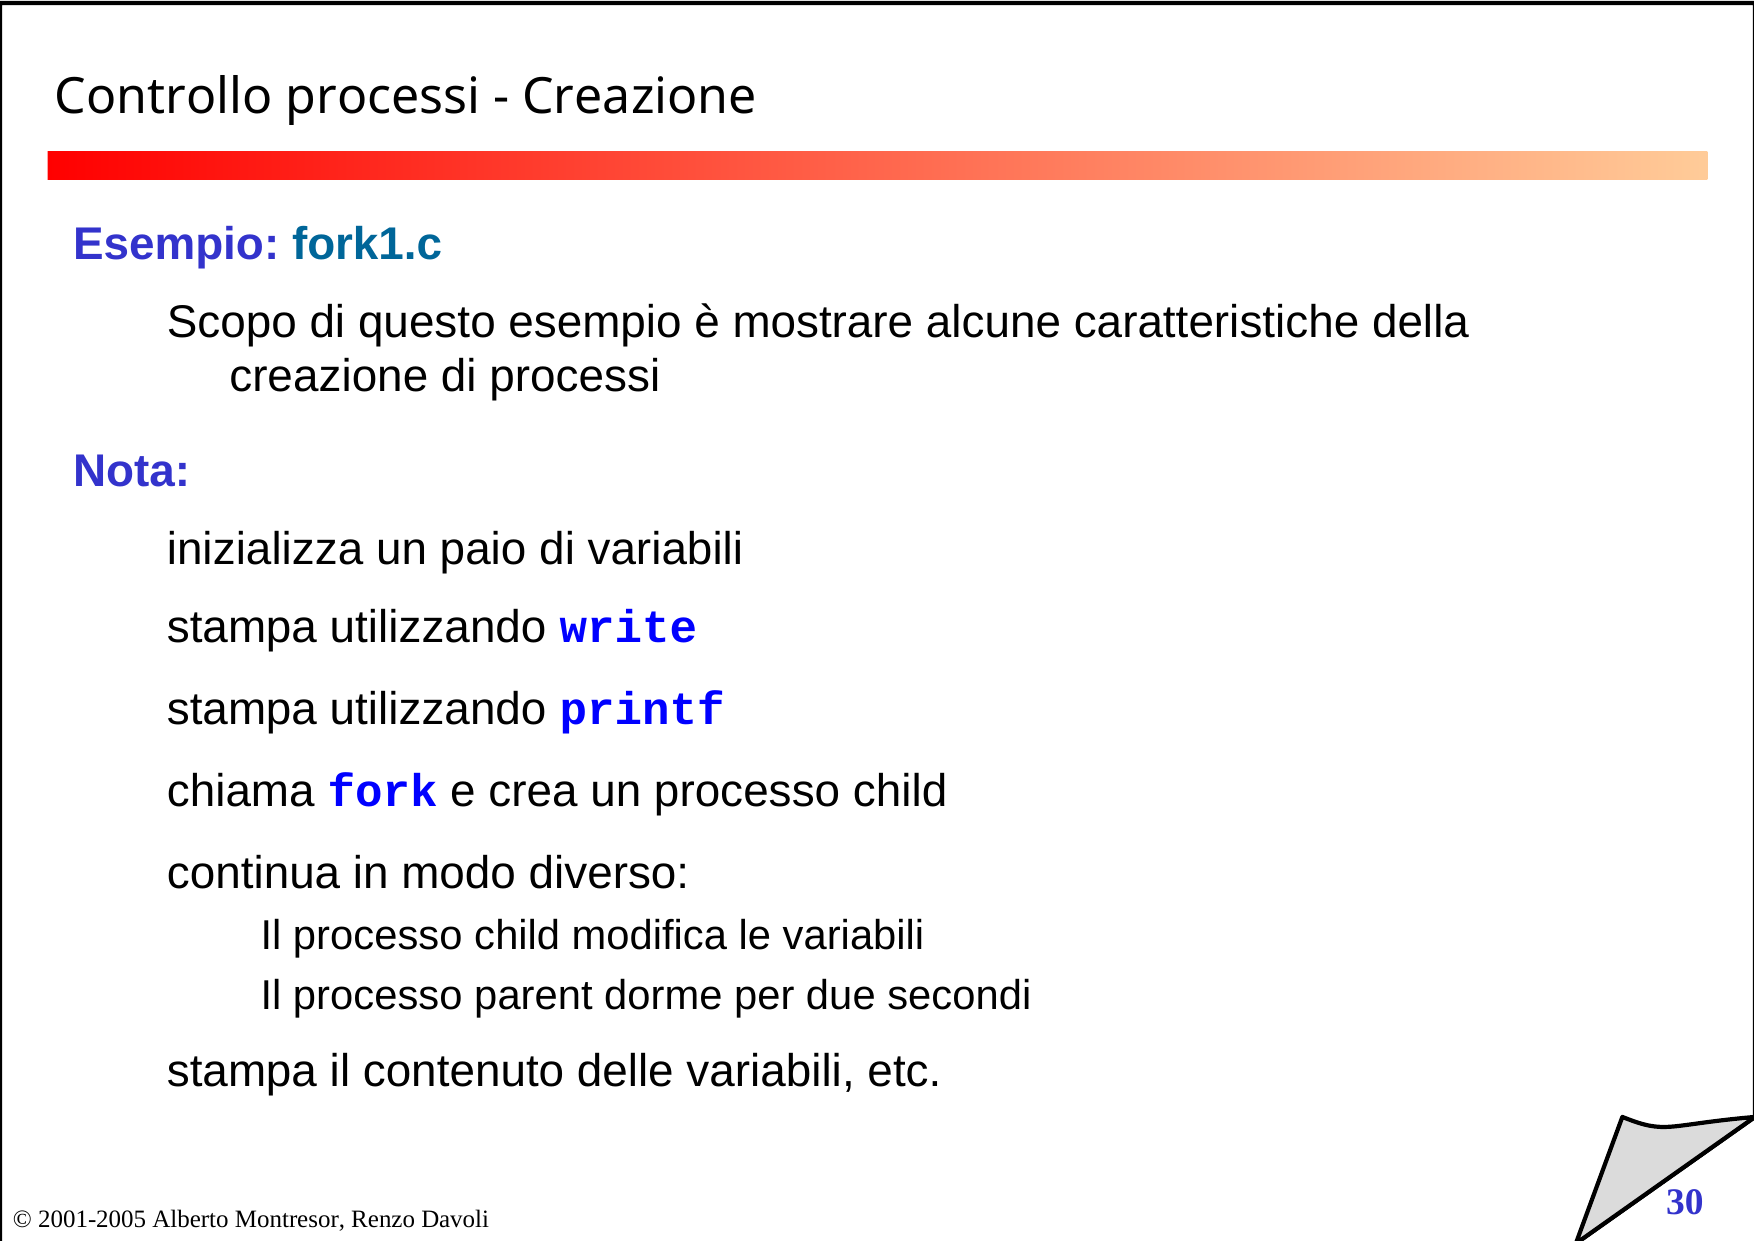

# Controllo processi - Creazione
Esempio: fork1.c
Scopo di questo esempio è mostrare alcune caratteristiche della creazione di processi
Nota:
inizializza un paio di variabili
stampa utilizzando write
stampa utilizzando printf
chiama fork e crea un processo child
continua in modo diverso:
Il processo child modifica le variabili
Il processo parent dorme per due secondi
stampa il contenuto delle variabili, etc.